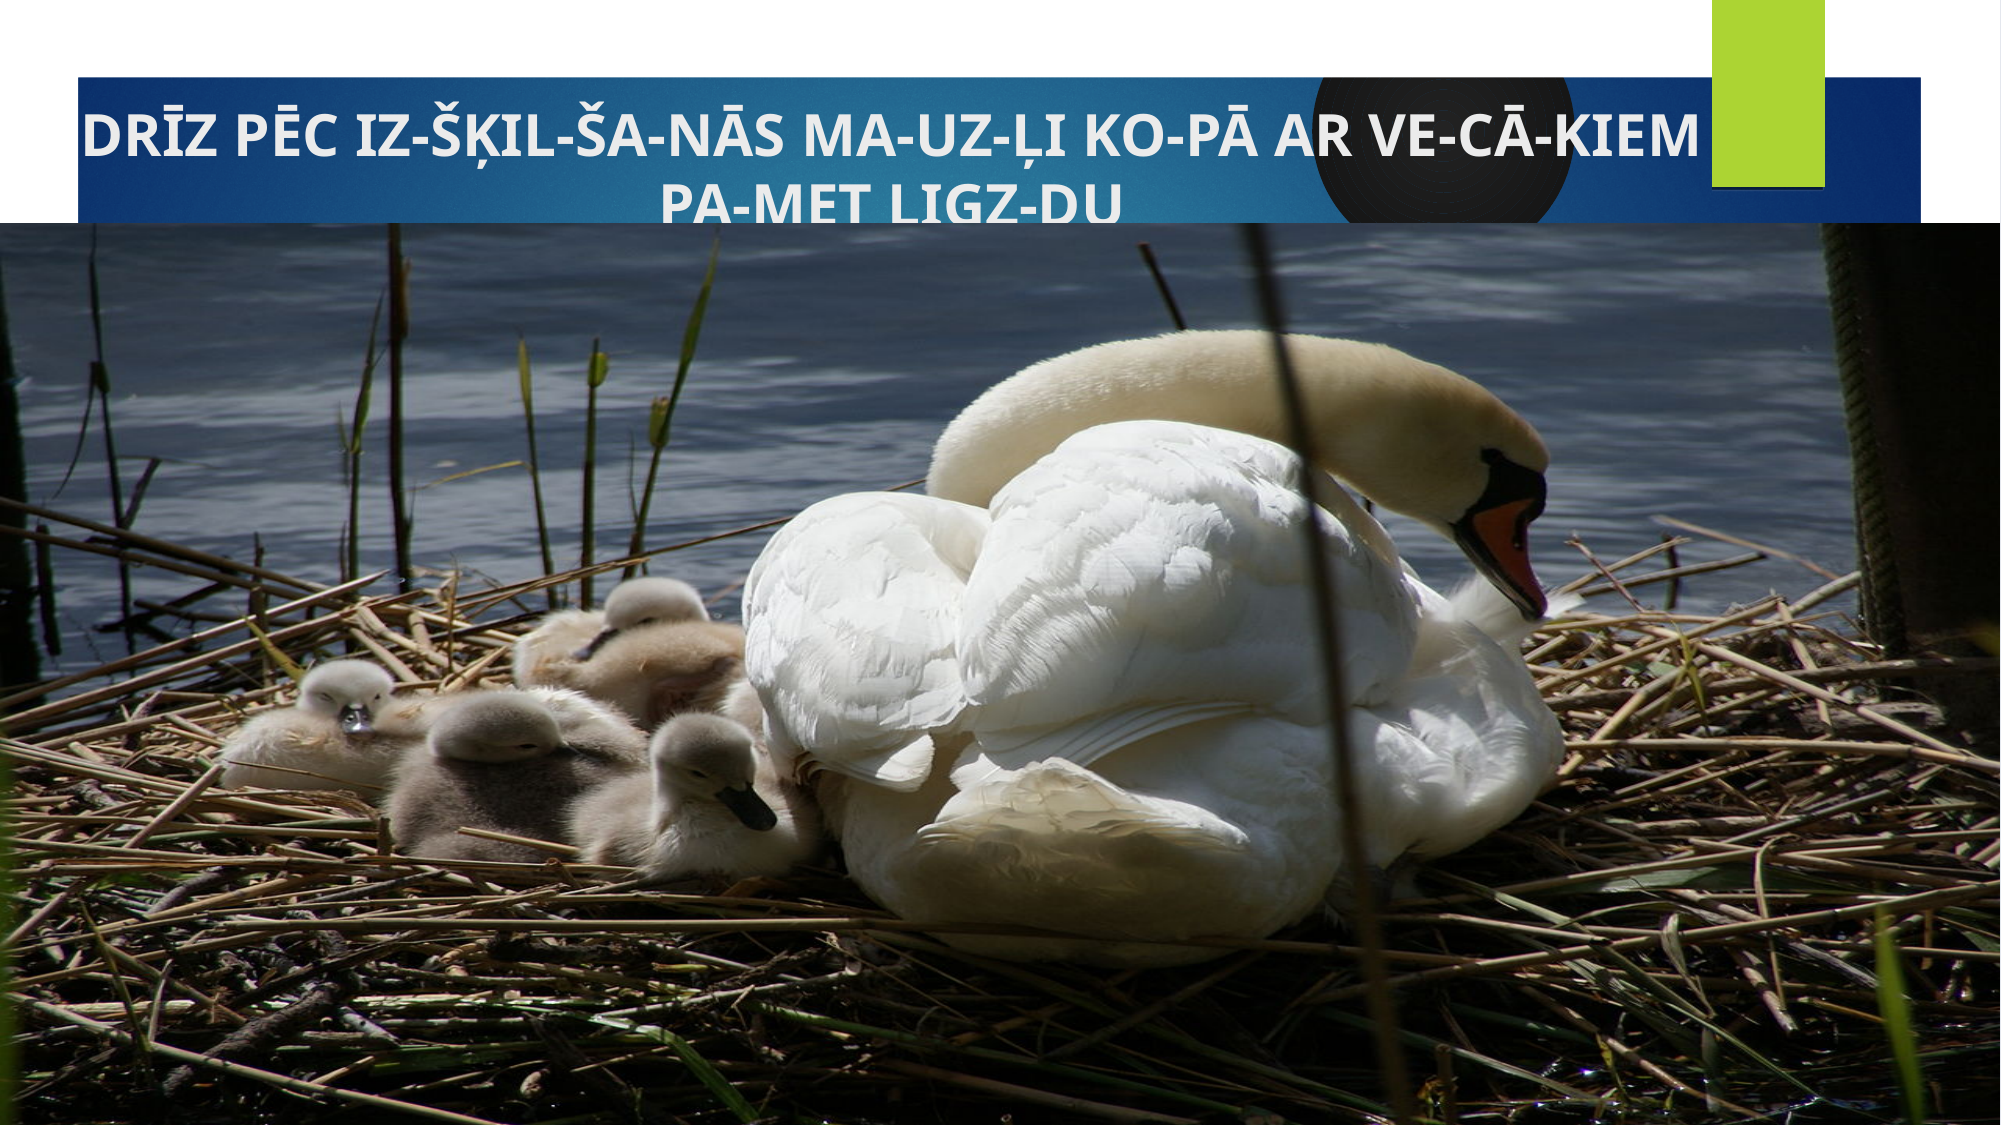

# DRĪZ PĒC IZ-ŠĶIL-ŠA-NĀS MA-UZ-ĻI KO-PĀ AR VE-CĀ-KIEM PA-MET LIGZ-DU